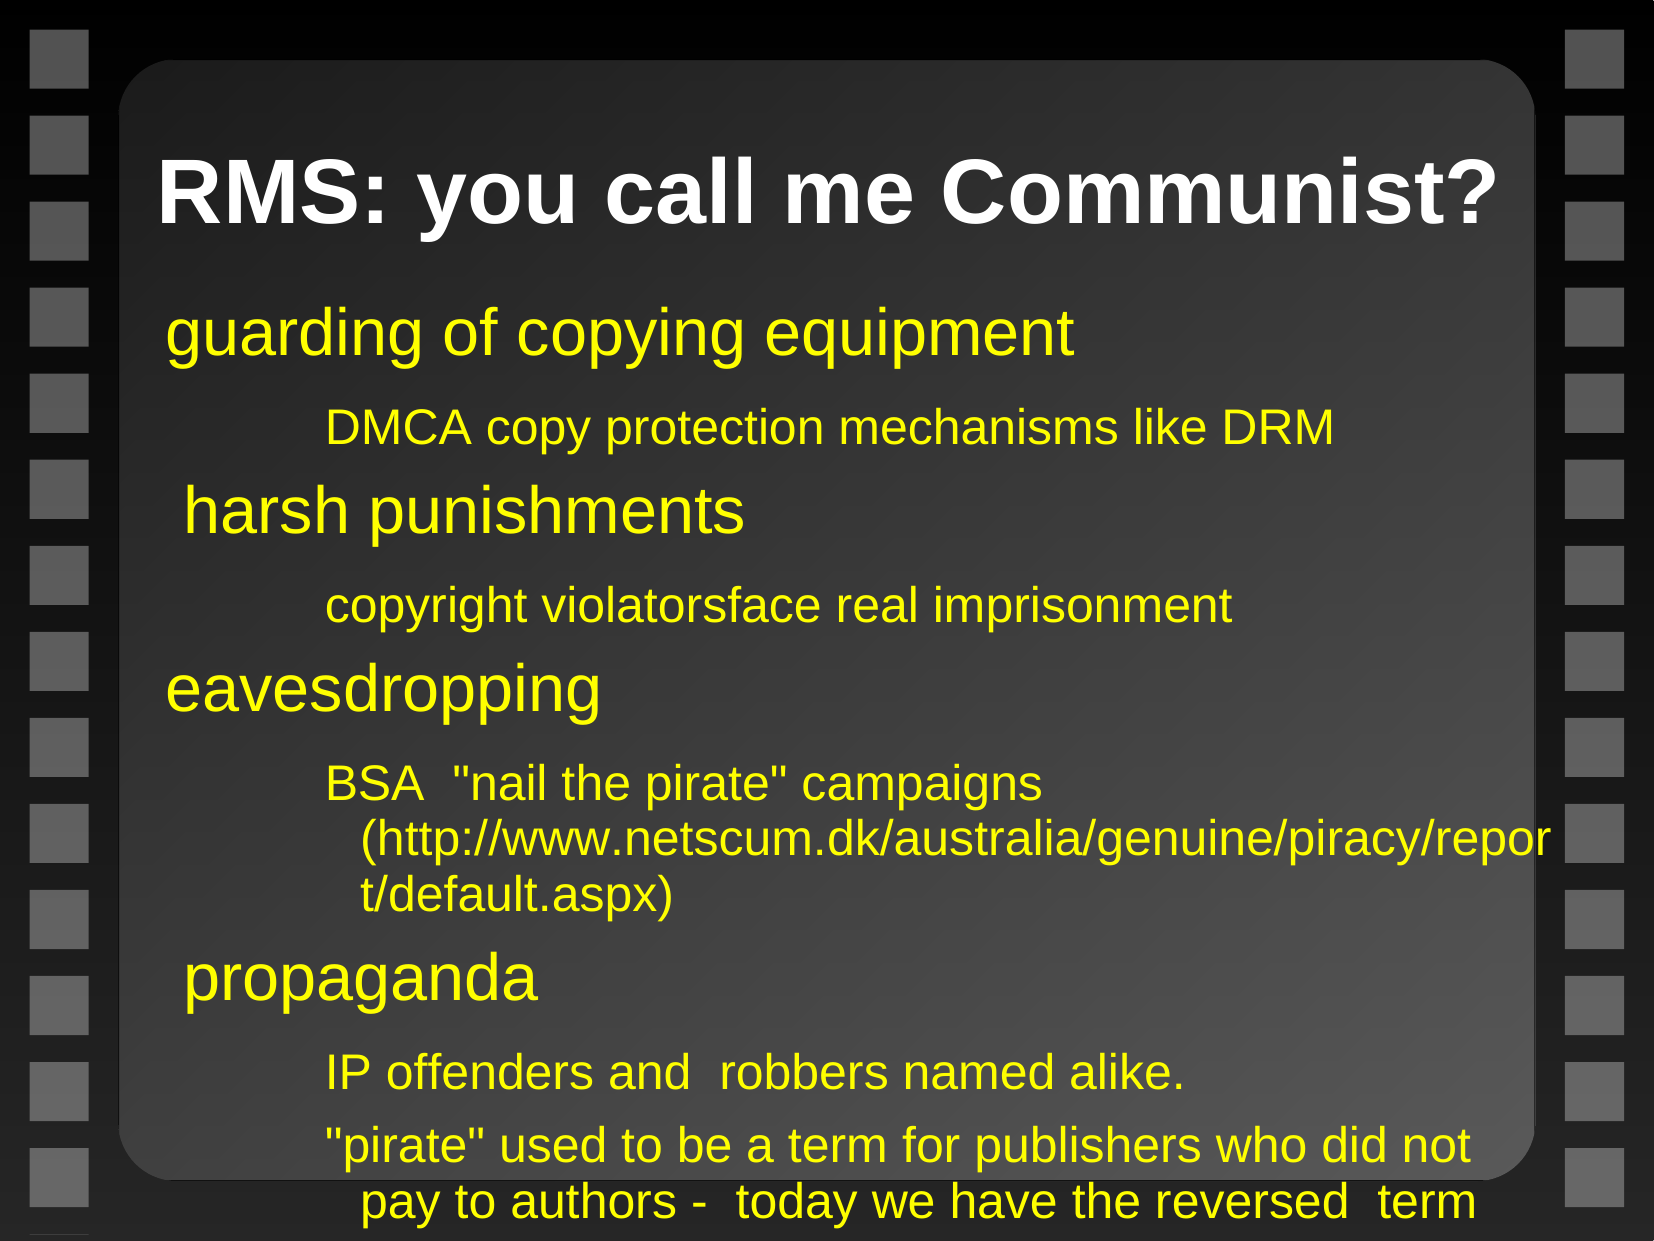

# RMS: you call me Communist?
guarding of copying equipment
DMCA copy protection mechanisms like DRM
 harsh punishments
copyright violatorsface real imprisonment
eavesdropping
BSA "nail the pirate" campaigns (http://www.netscum.dk/australia/genuine/piracy/report/default.aspx)
 propaganda
IP offenders and robbers named alike.
"pirate" used to be a term for publishers who did not pay to authors - today we have the reversed term